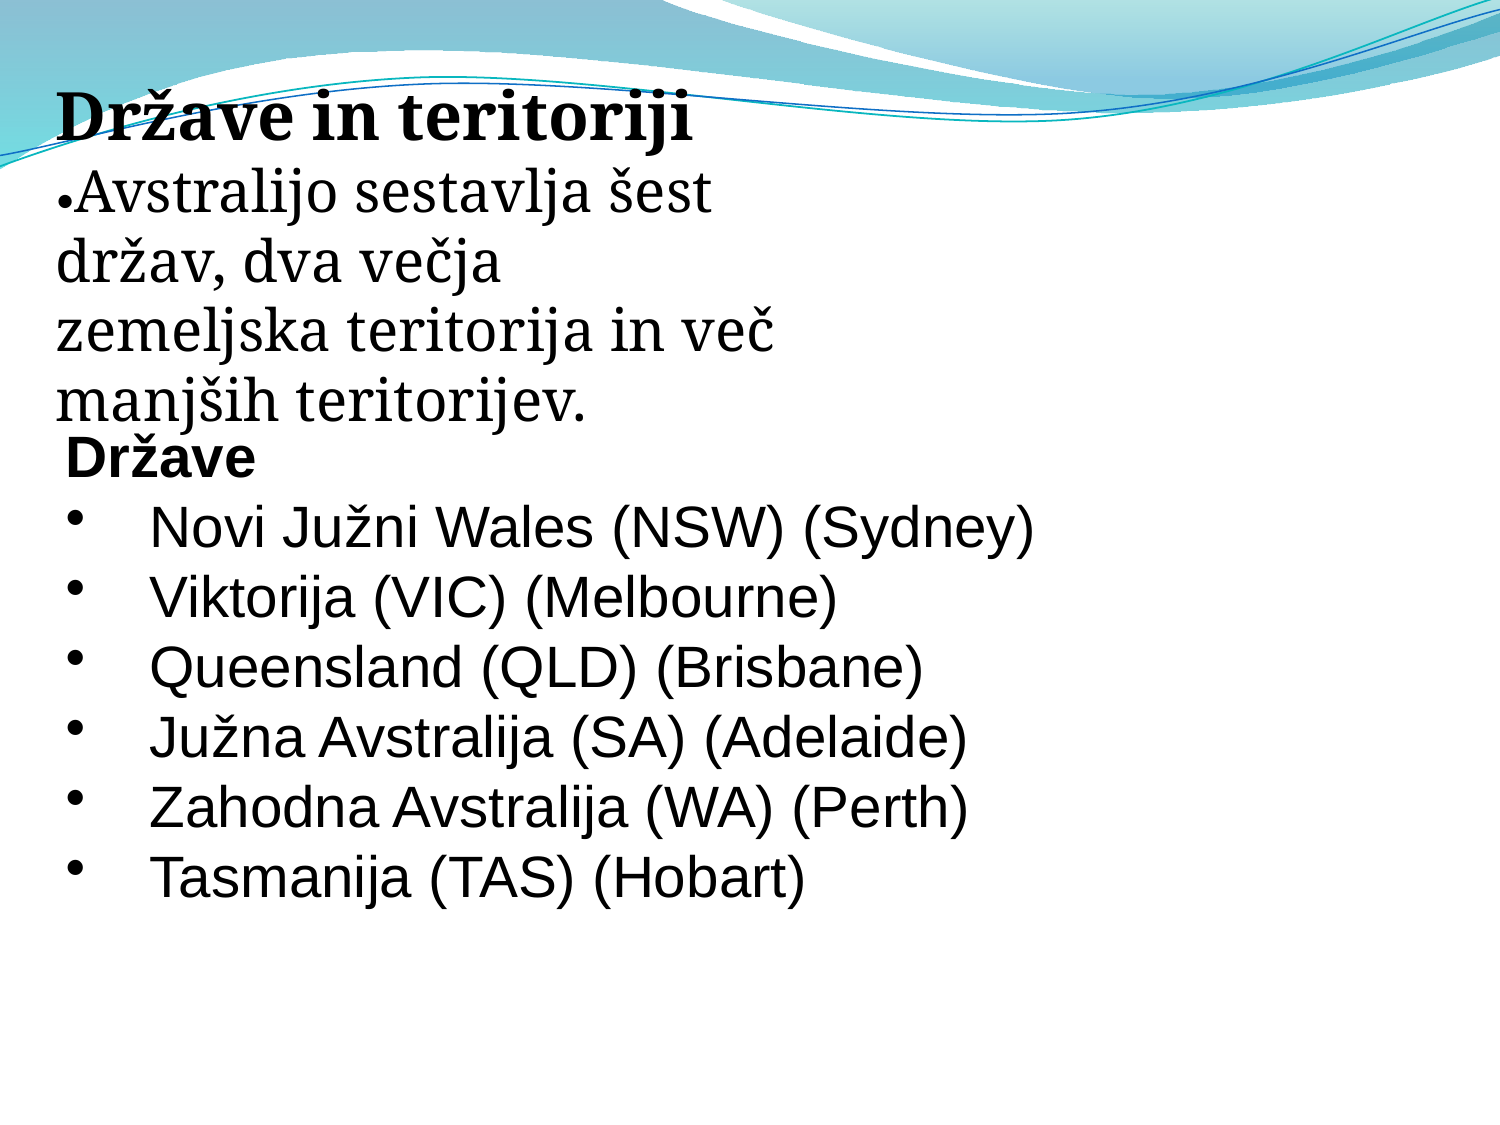

Države in teritoriji
•Avstralijo sestavlja šest držav, dva večja zemeljska teritorija in več manjših teritorijev.
Države
  Novi Južni Wales (NSW) (Sydney)
  Viktorija (VIC) (Melbourne)
  Queensland (QLD) (Brisbane)
  Južna Avstralija (SA) (Adelaide)
  Zahodna Avstralija (WA) (Perth)
  Tasmanija (TAS) (Hobart)